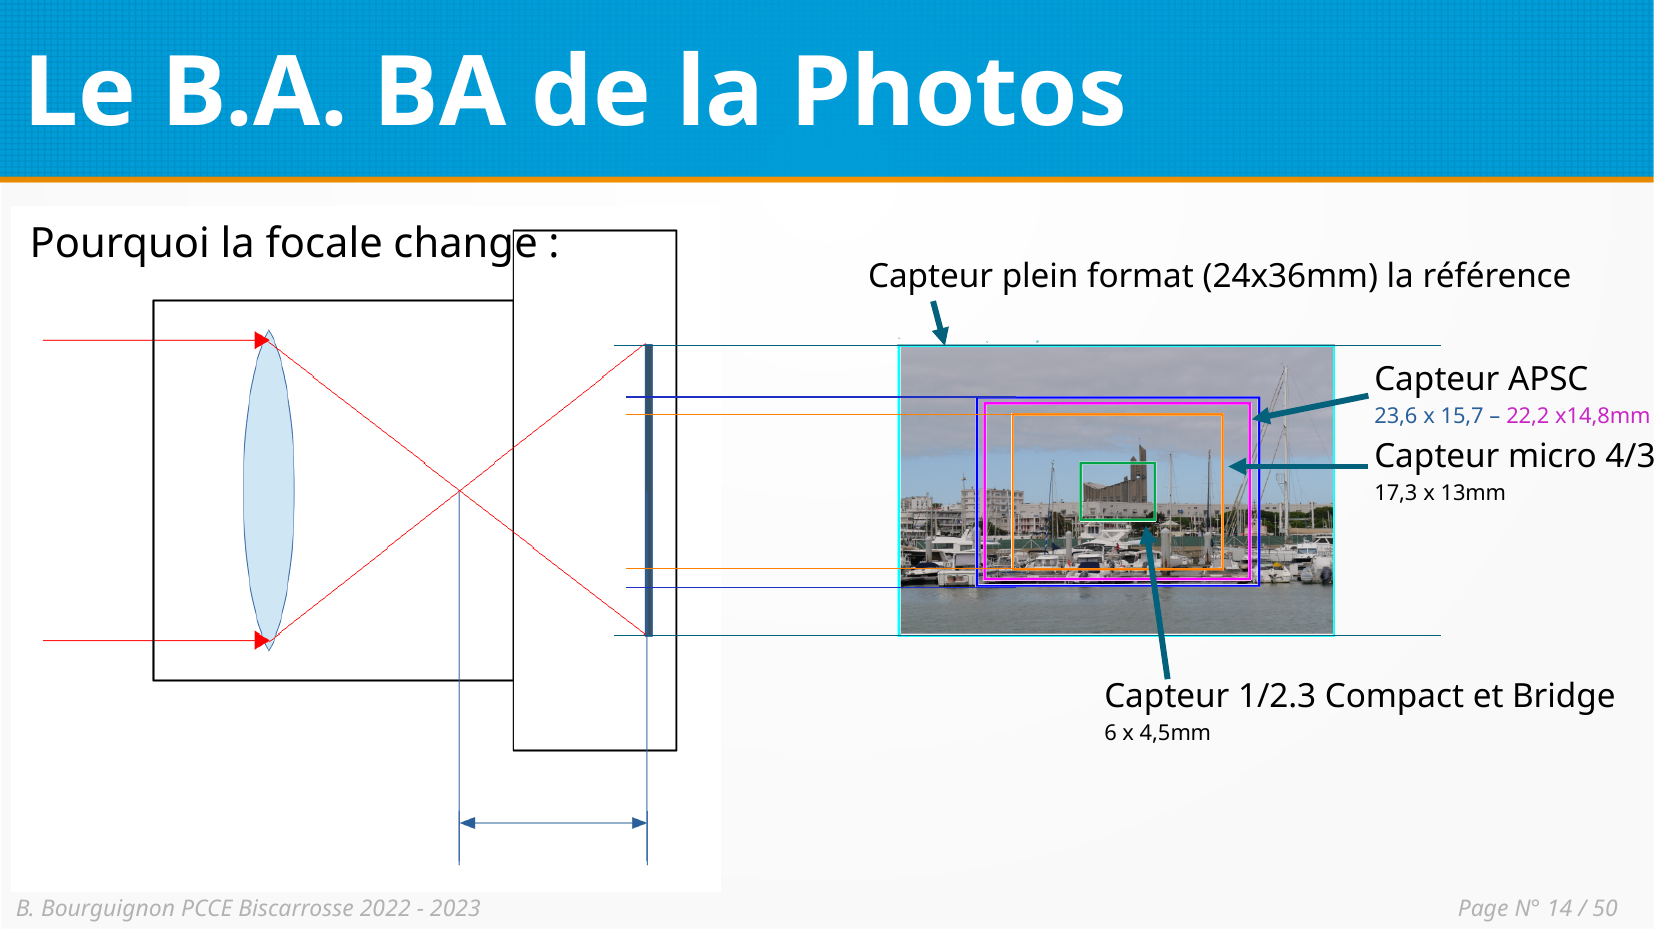

# Le B.A. BA de la Photos
Pourquoi la focale change :
Capteur plein format (24x36mm) la référence
Capteur APSC
23,6 x 15,7 – 22,2 x14,8mm
Capteur micro 4/3
17,3 x 13mm
Capteur 1/2.3 Compact et Bridge
6 x 4,5mm